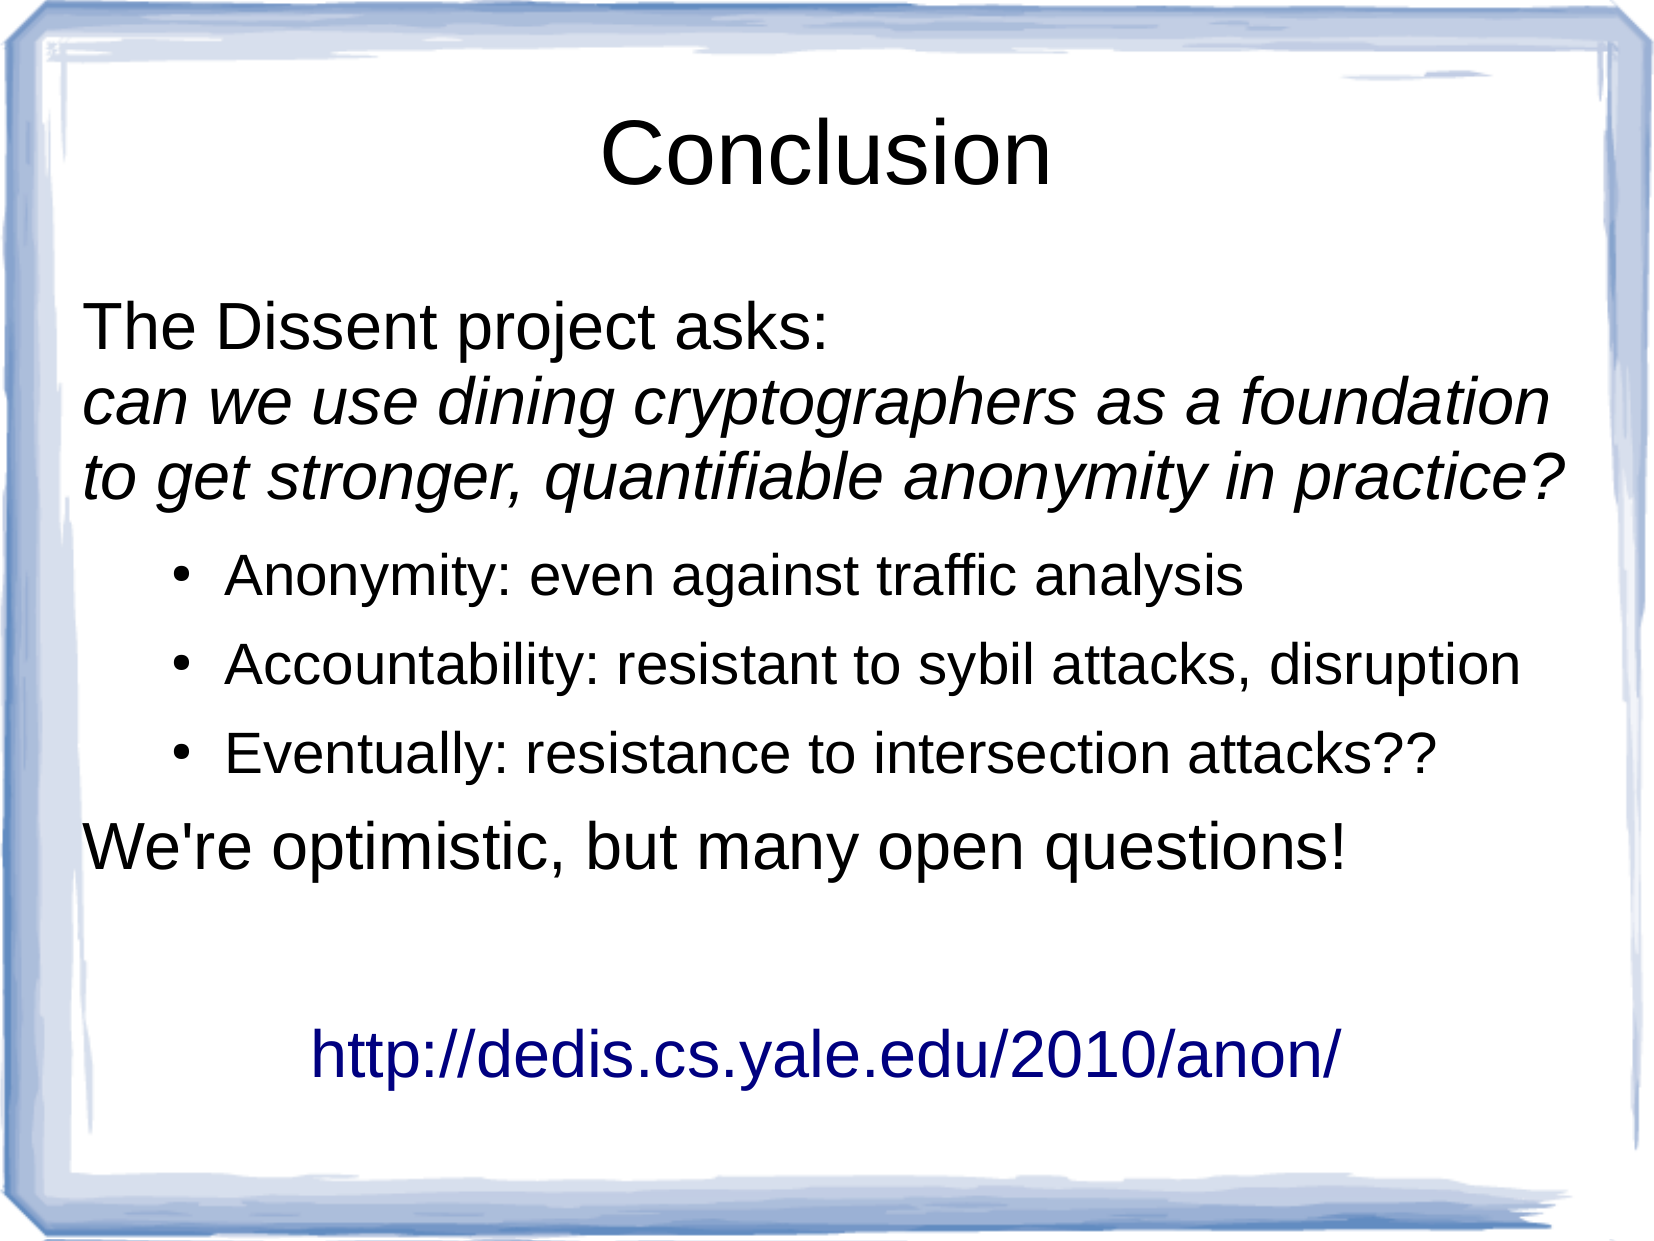

# Conclusion
The Dissent project asks:
can we use dining cryptographers as a foundation
to get stronger, quantifiable anonymity in practice?
Anonymity: even against traffic analysis
Accountability: resistant to sybil attacks, disruption
Eventually: resistance to intersection attacks??
We're optimistic, but many open questions!
http://dedis.cs.yale.edu/2010/anon/